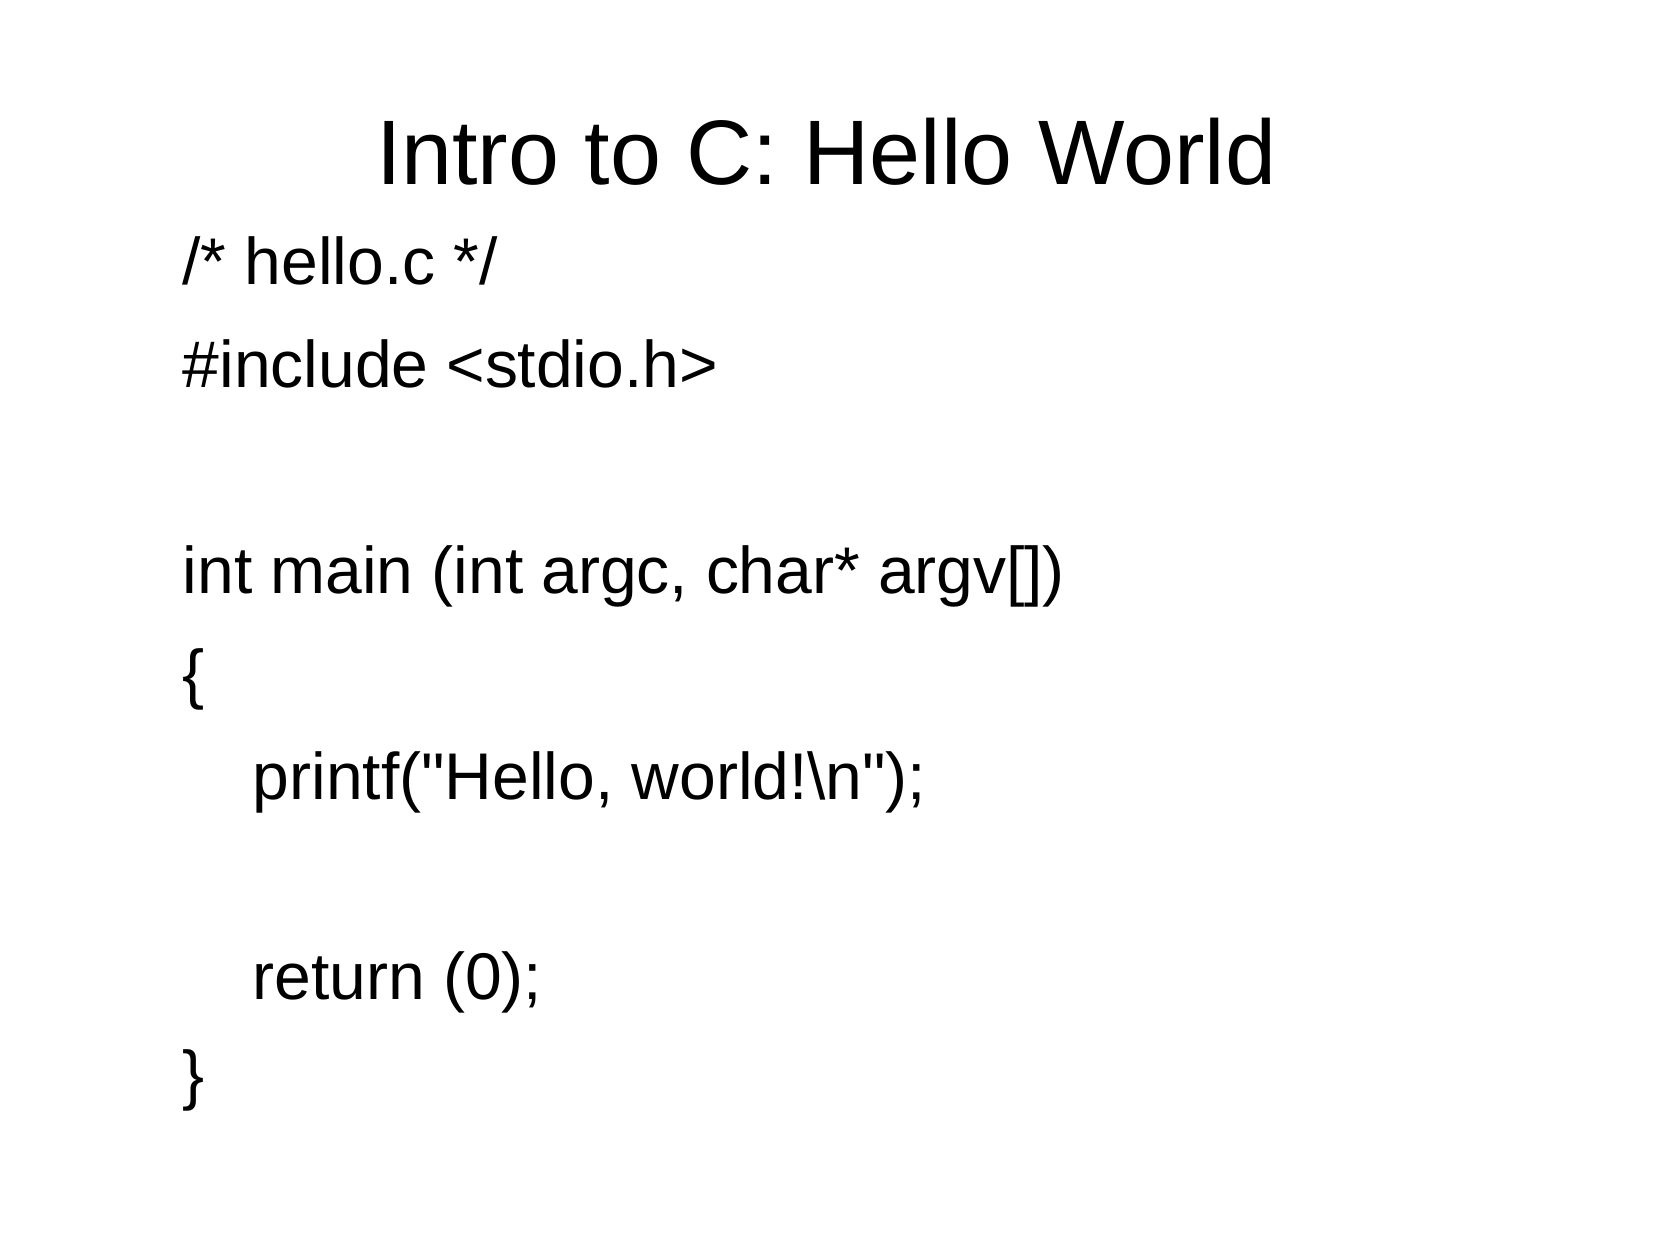

# Intro to C: Hello World
/* hello.c */
#include <stdio.h>
int main (int argc, char* argv[])
{
printf("Hello, world!\n");
return (0);
}